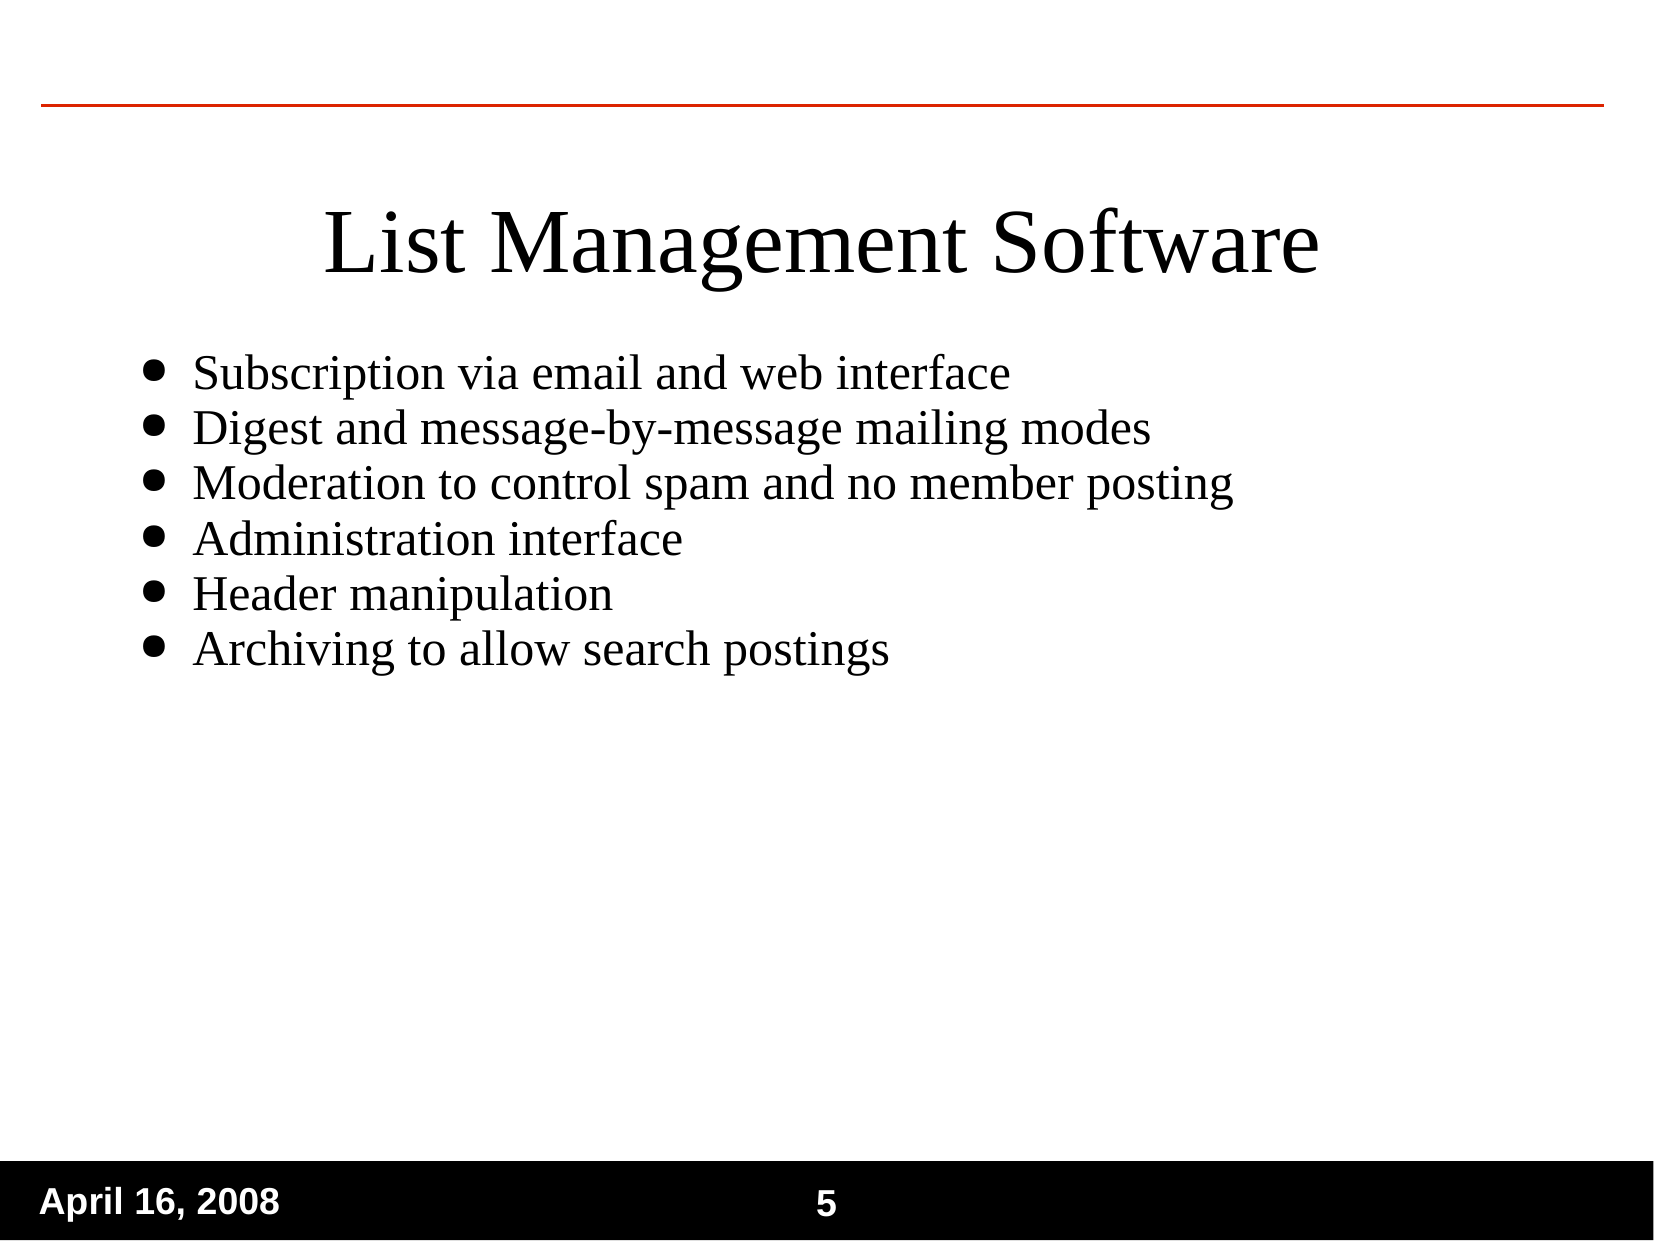

# List Management Software
Subscription via email and web interface
Digest and message-by-message mailing modes
Moderation to control spam and no member posting
Administration interface
Header manipulation
Archiving to allow search postings